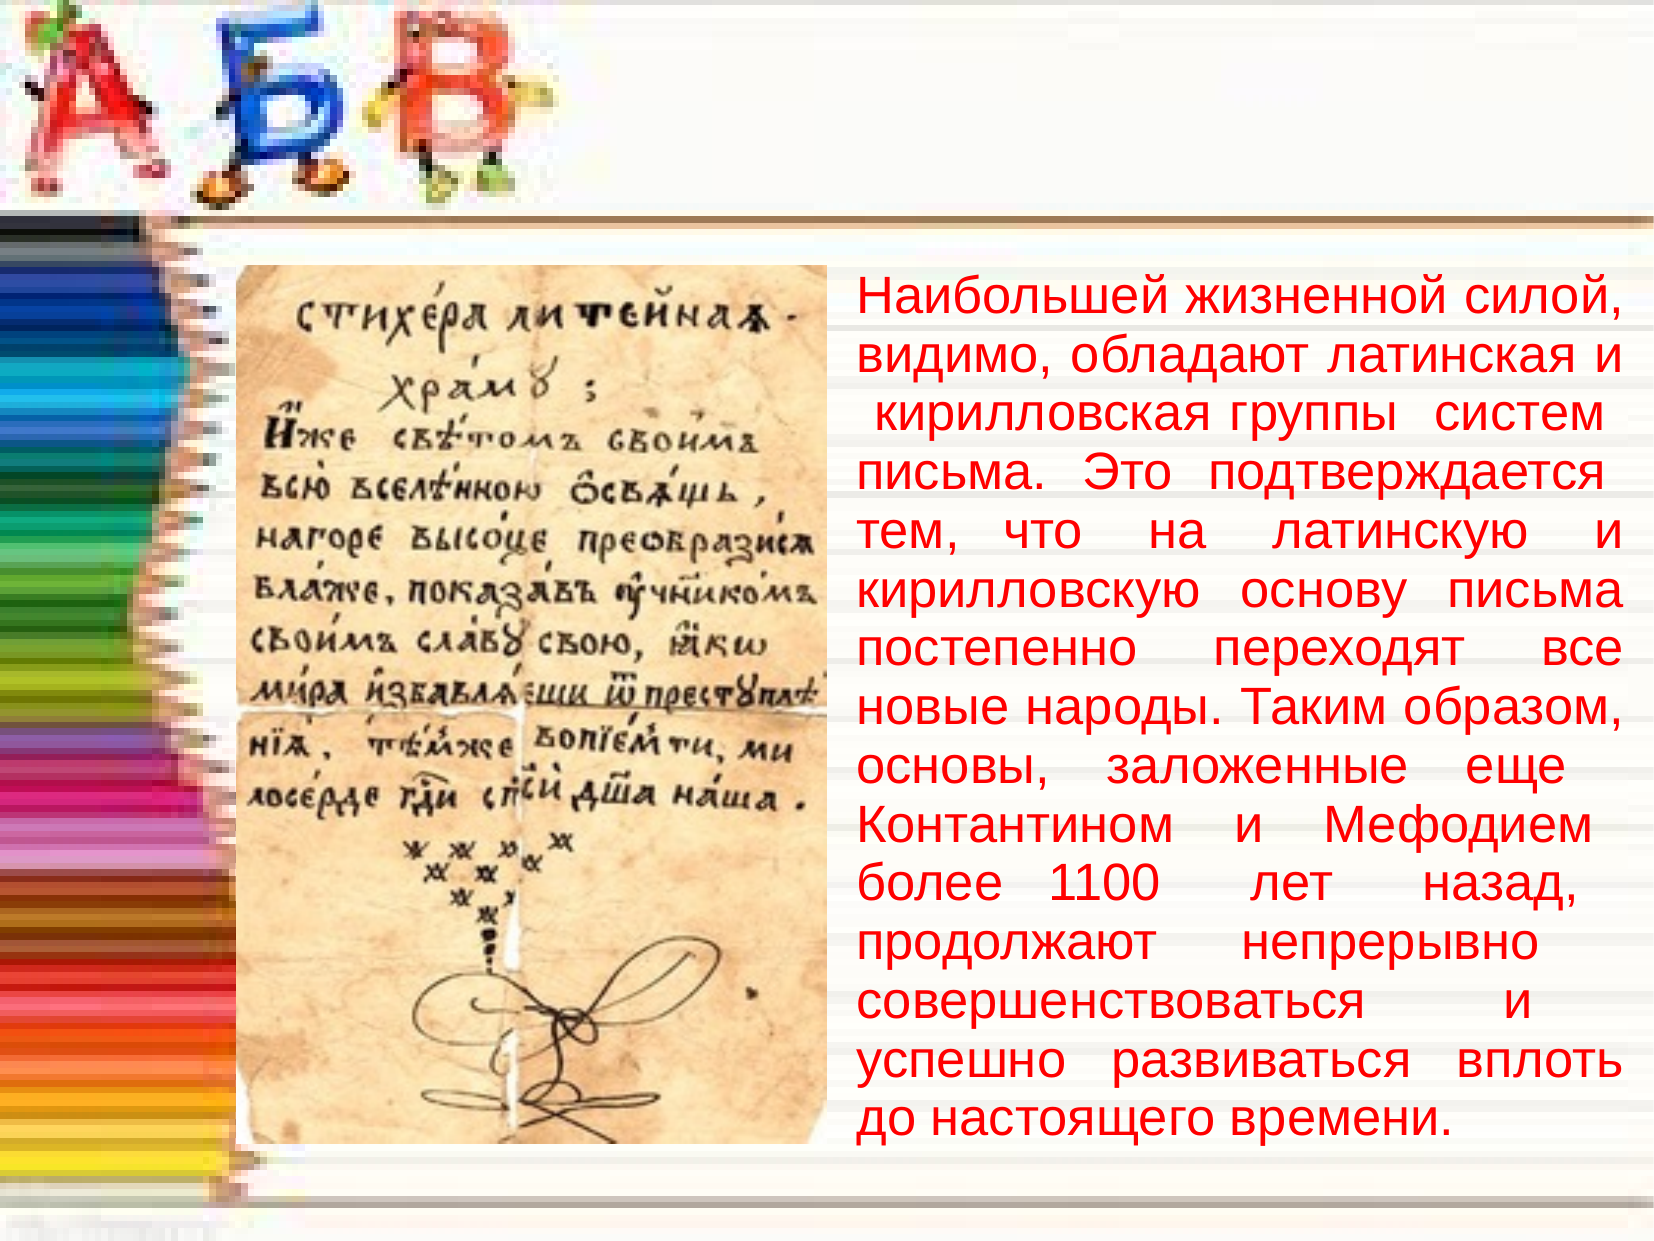

#
Наибольшей жизненной силой, видимо, обладают латинская и кирилловская группы систем письма. Это подтверждается тем, что на латинскую и кирилловскую основу письма постепенно переходят все новые народы. Таким образом, основы, заложенные еще Контантином и Мефодием более 1100 лет назад, продолжают непрерывно совершенствоваться и успешно развиваться вплоть до настоящего времени.